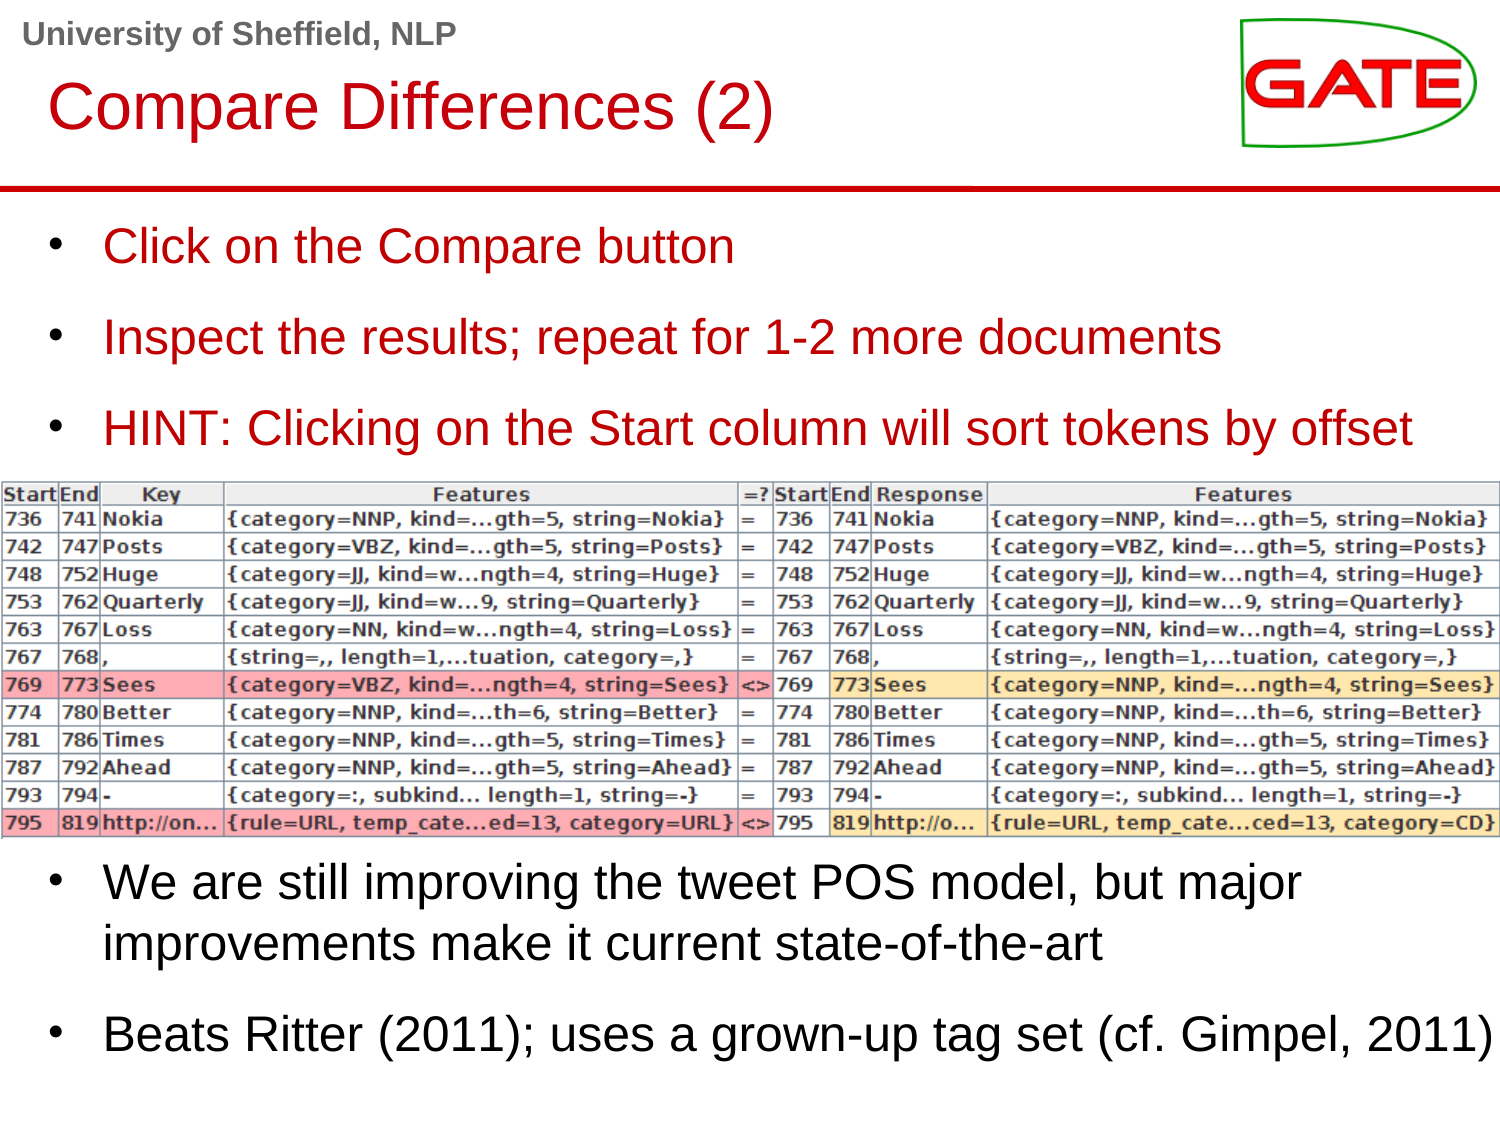

Compare Differences (2)
Click on the Compare button
Inspect the results; repeat for 1-2 more documents
HINT: Clicking on the Start column will sort tokens by offset
We are still improving the tweet POS model, but major improvements make it current state-of-the-art
Beats Ritter (2011); uses a grown-up tag set (cf. Gimpel, 2011)